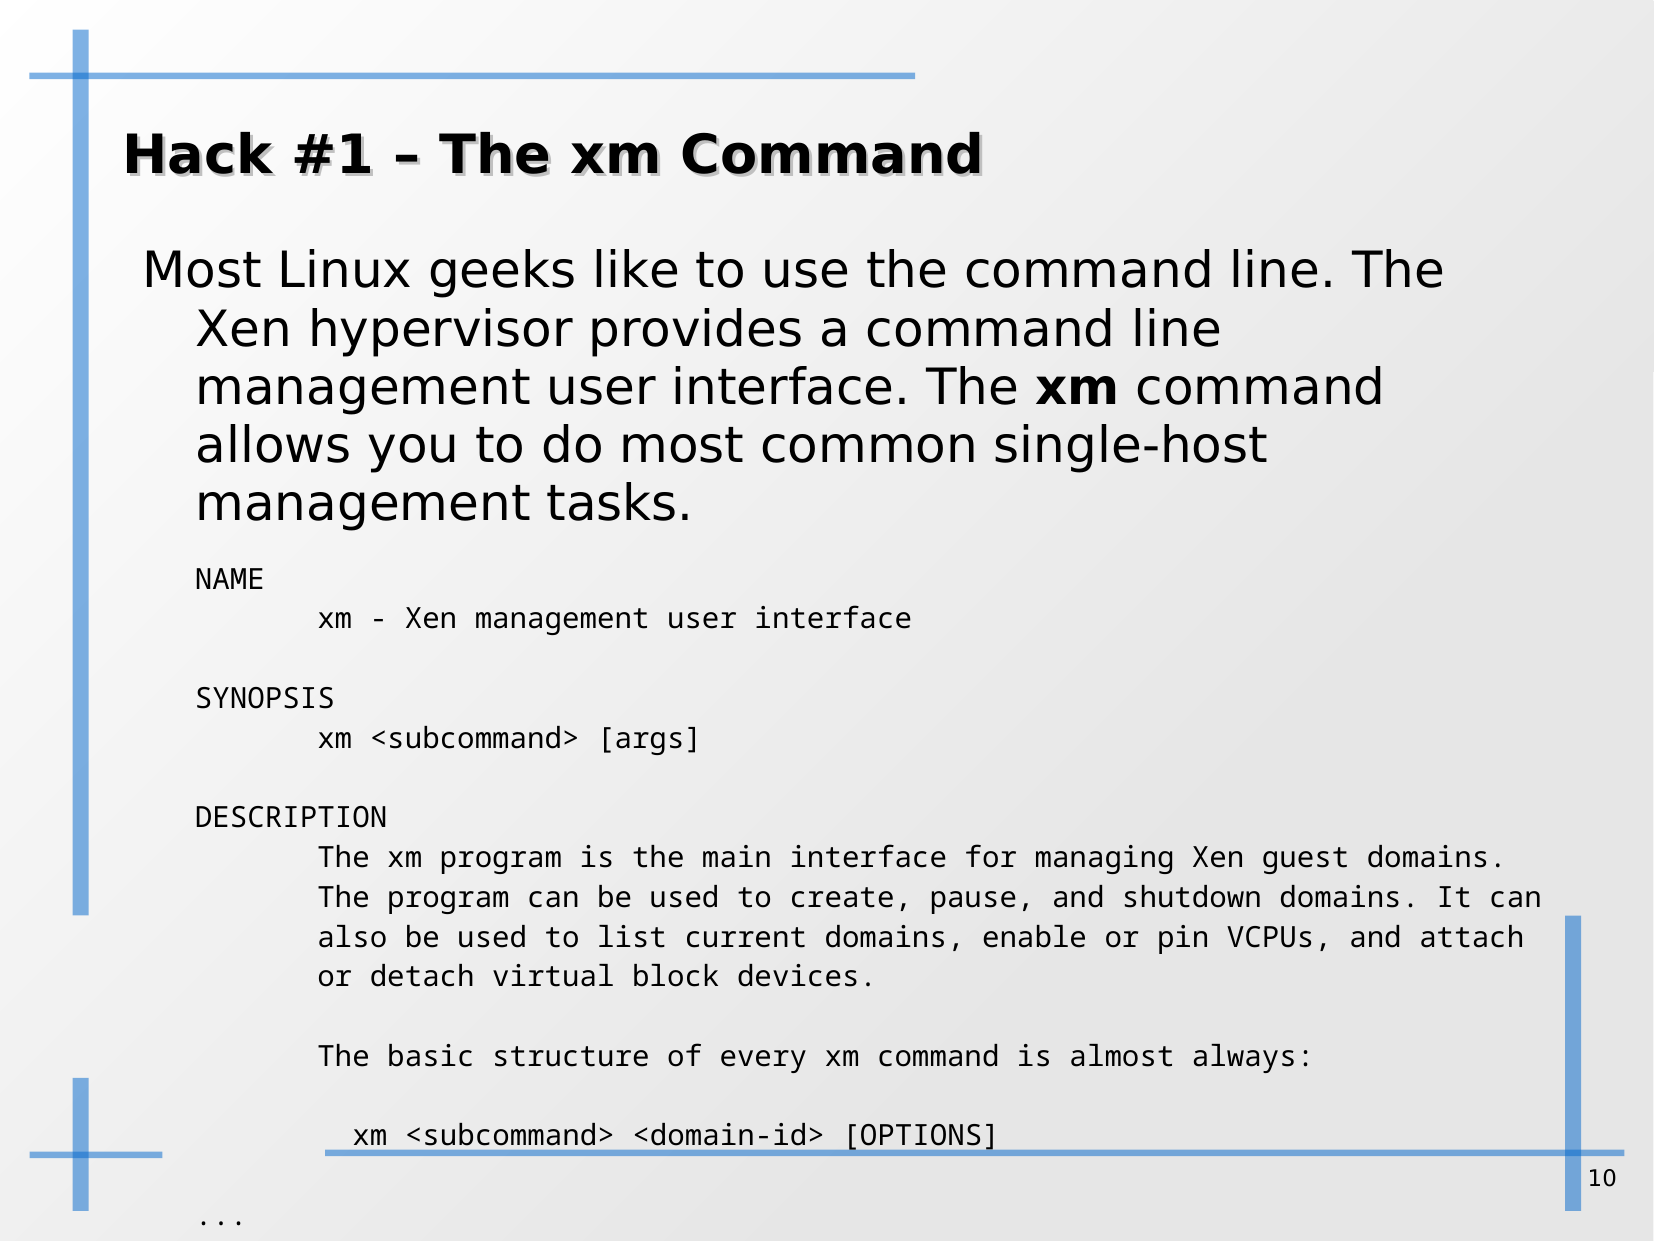

# Hack #1 – The xm Command
Most Linux geeks like to use the command line. The Xen hypervisor provides a command line management user interface. The xm command allows you to do most common single-host management tasks.
NAME
 xm - Xen management user interface
SYNOPSIS
 xm <subcommand> [args]
DESCRIPTION
 The xm program is the main interface for managing Xen guest domains.
 The program can be used to create, pause, and shutdown domains. It can
 also be used to list current domains, enable or pin VCPUs, and attach
 or detach virtual block devices.
 The basic structure of every xm command is almost always:
 xm <subcommand> <domain-id> [OPTIONS]
...